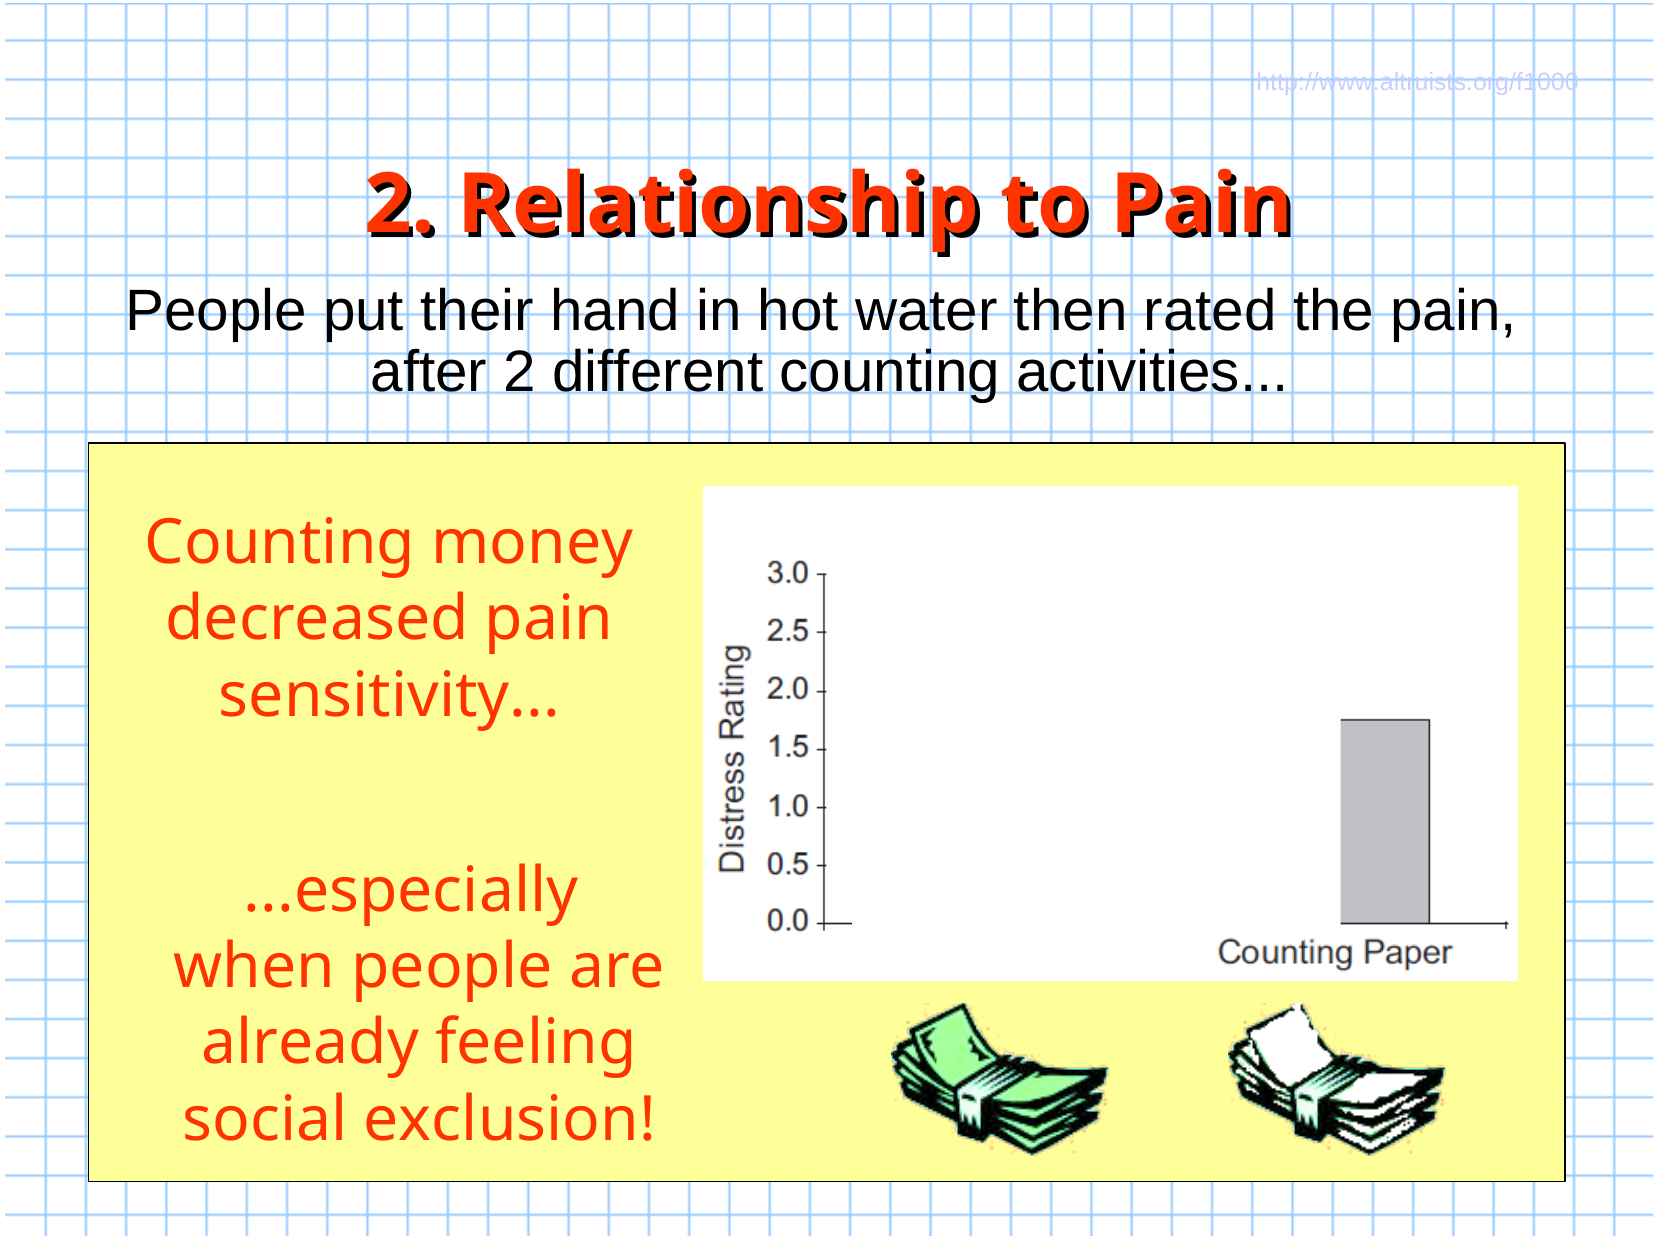

2. Relationship to Pain
http://www.altruists.org/f1000
People put their hand in hot water then rated the pain,
after 2 different counting activities...
Counting money decreased pain sensitivity...
...especially
when people are already feeling social exclusion!